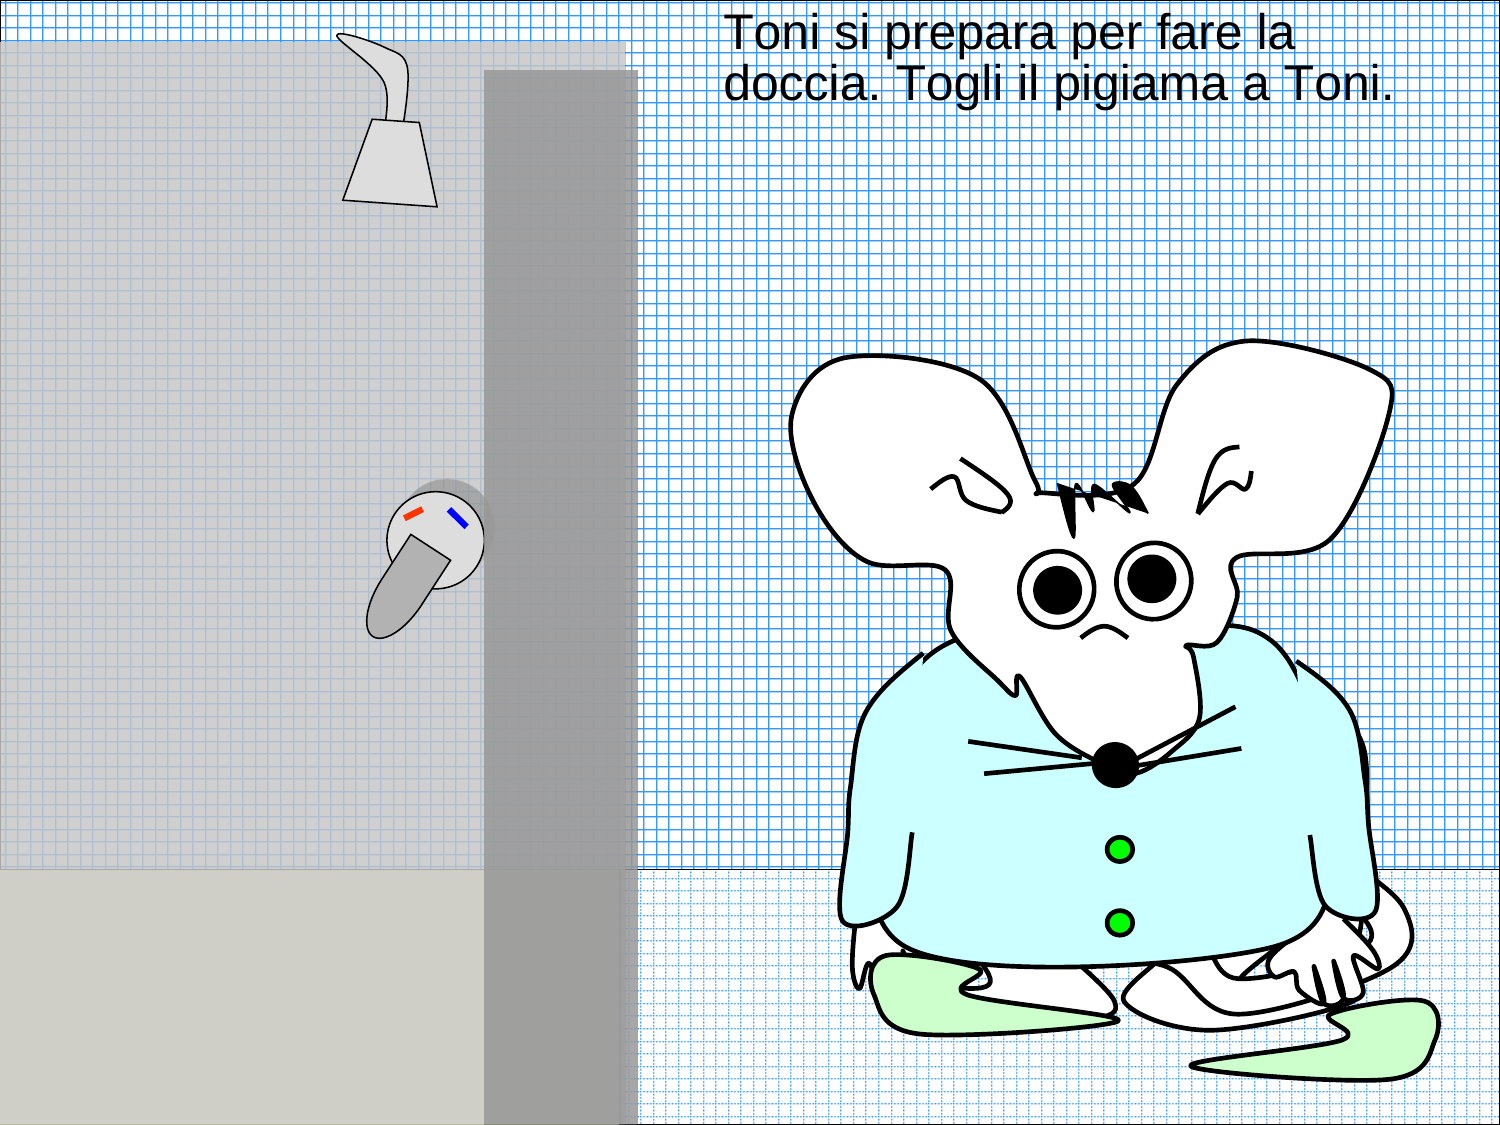

Toni si prepara per fare la doccia. Togli il pigiama a Toni.